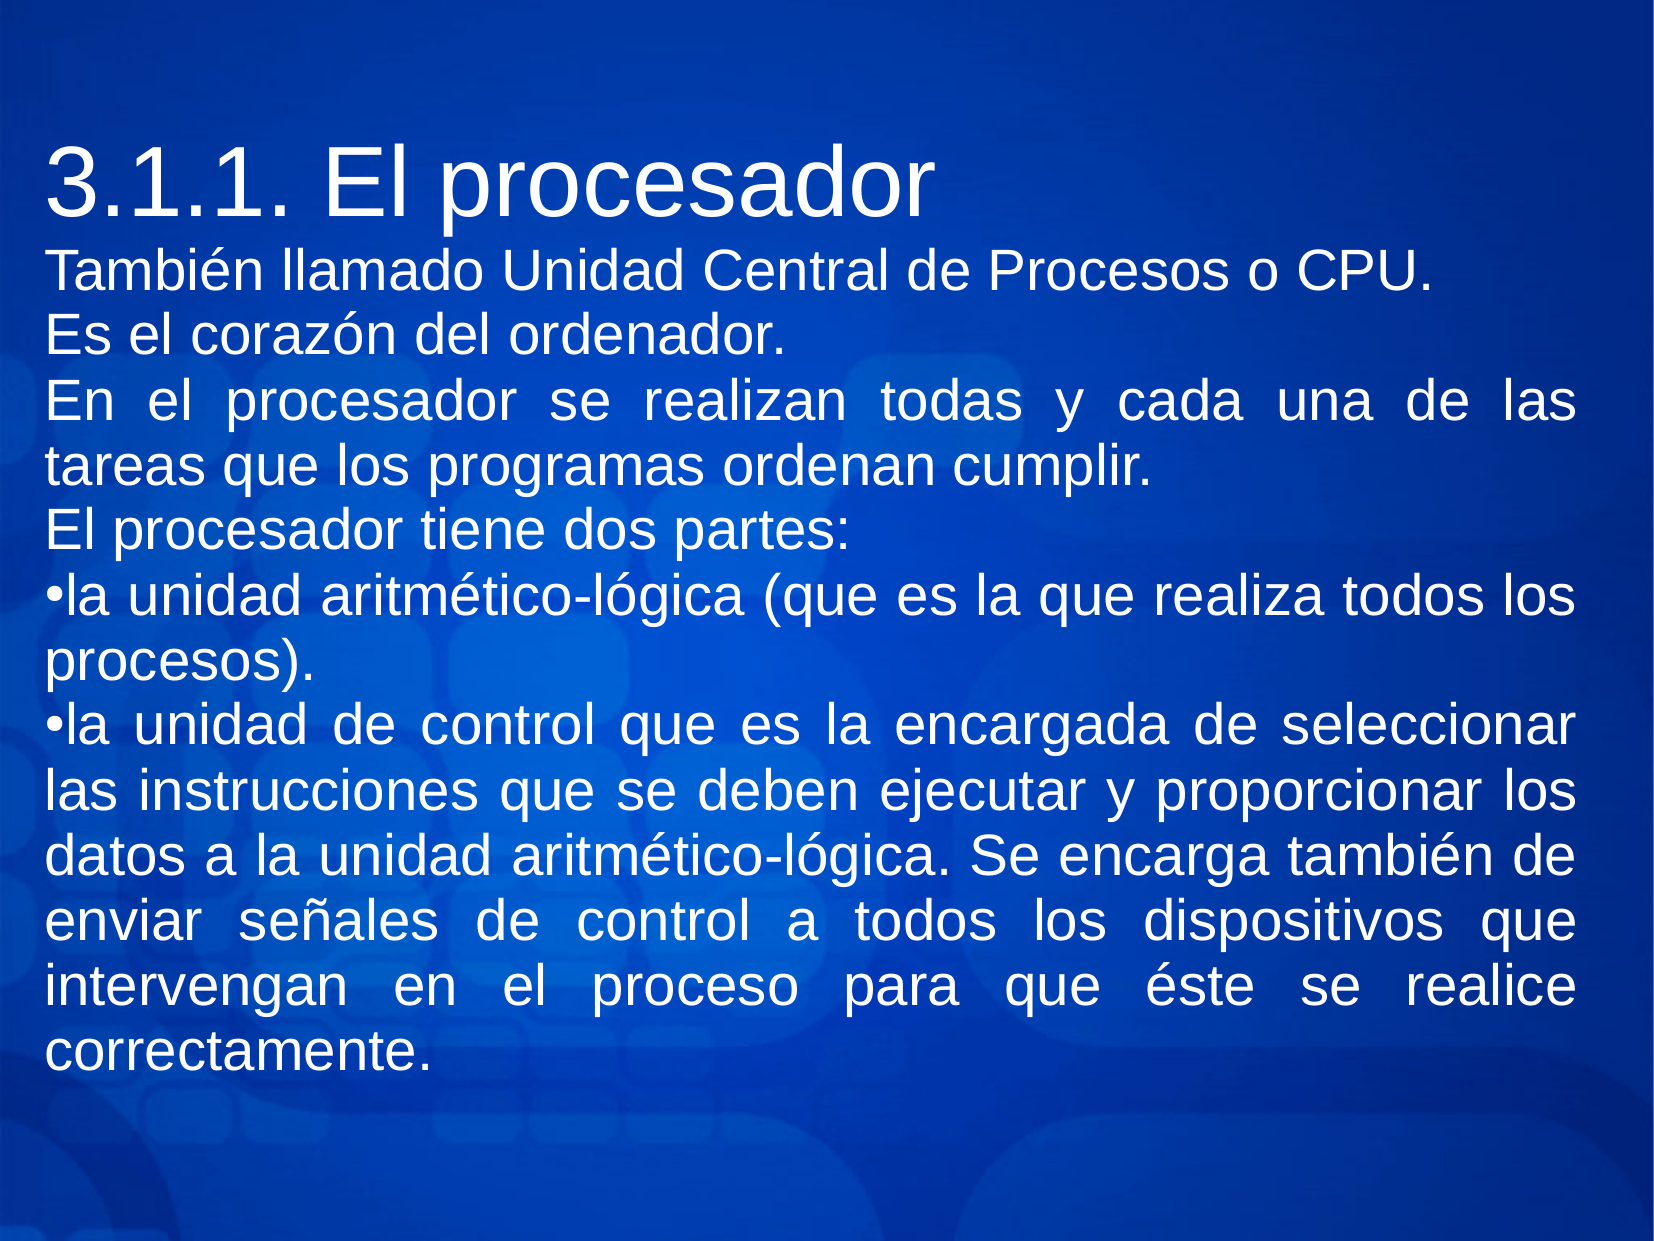

3.1.1. El procesador
También llamado Unidad Central de Procesos o CPU.
Es el corazón del ordenador.
En el procesador se realizan todas y cada una de las tareas que los programas ordenan cumplir.
El procesador tiene dos partes:
la unidad aritmético-lógica (que es la que realiza todos los procesos).
la unidad de control que es la encargada de seleccionar las instrucciones que se deben ejecutar y proporcionar los datos a la unidad aritmético-lógica. Se encarga también de enviar señales de control a todos los dispositivos que intervengan en el proceso para que éste se realice correctamente.